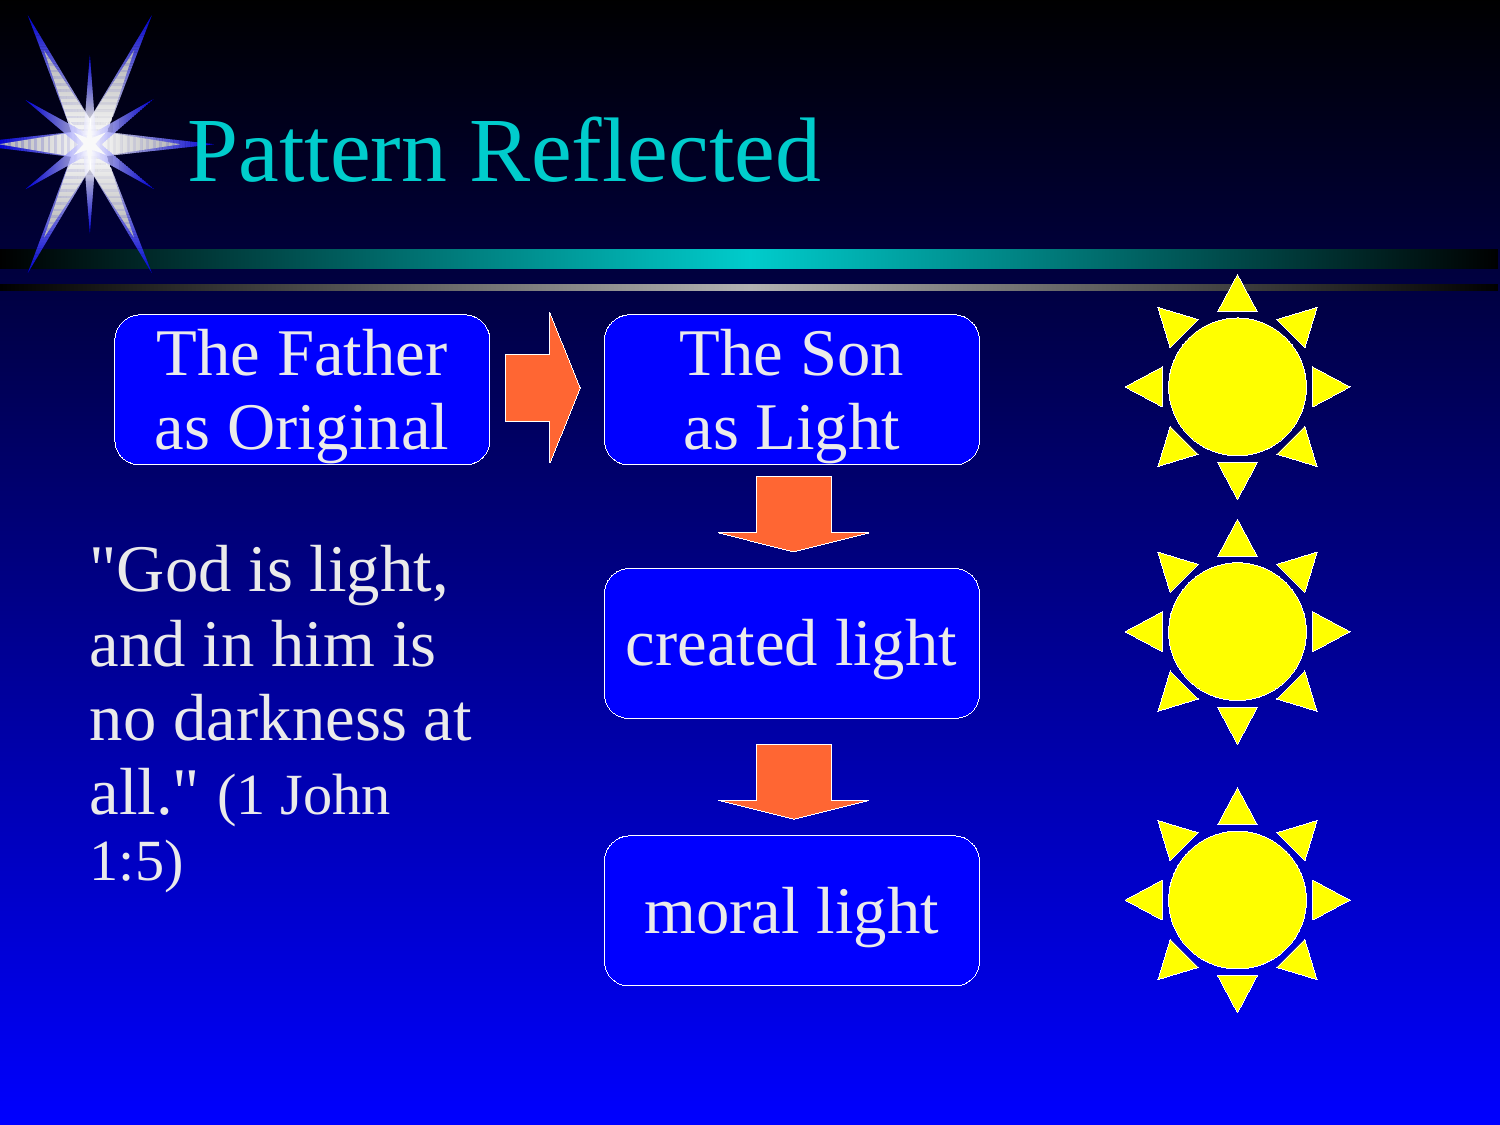

# Pattern Reflected
The Father
as Original
The Father
as Original
The Son
as Light
created light
"God is light, and in him is no darkness at all." (1 John 1:5)
moral light